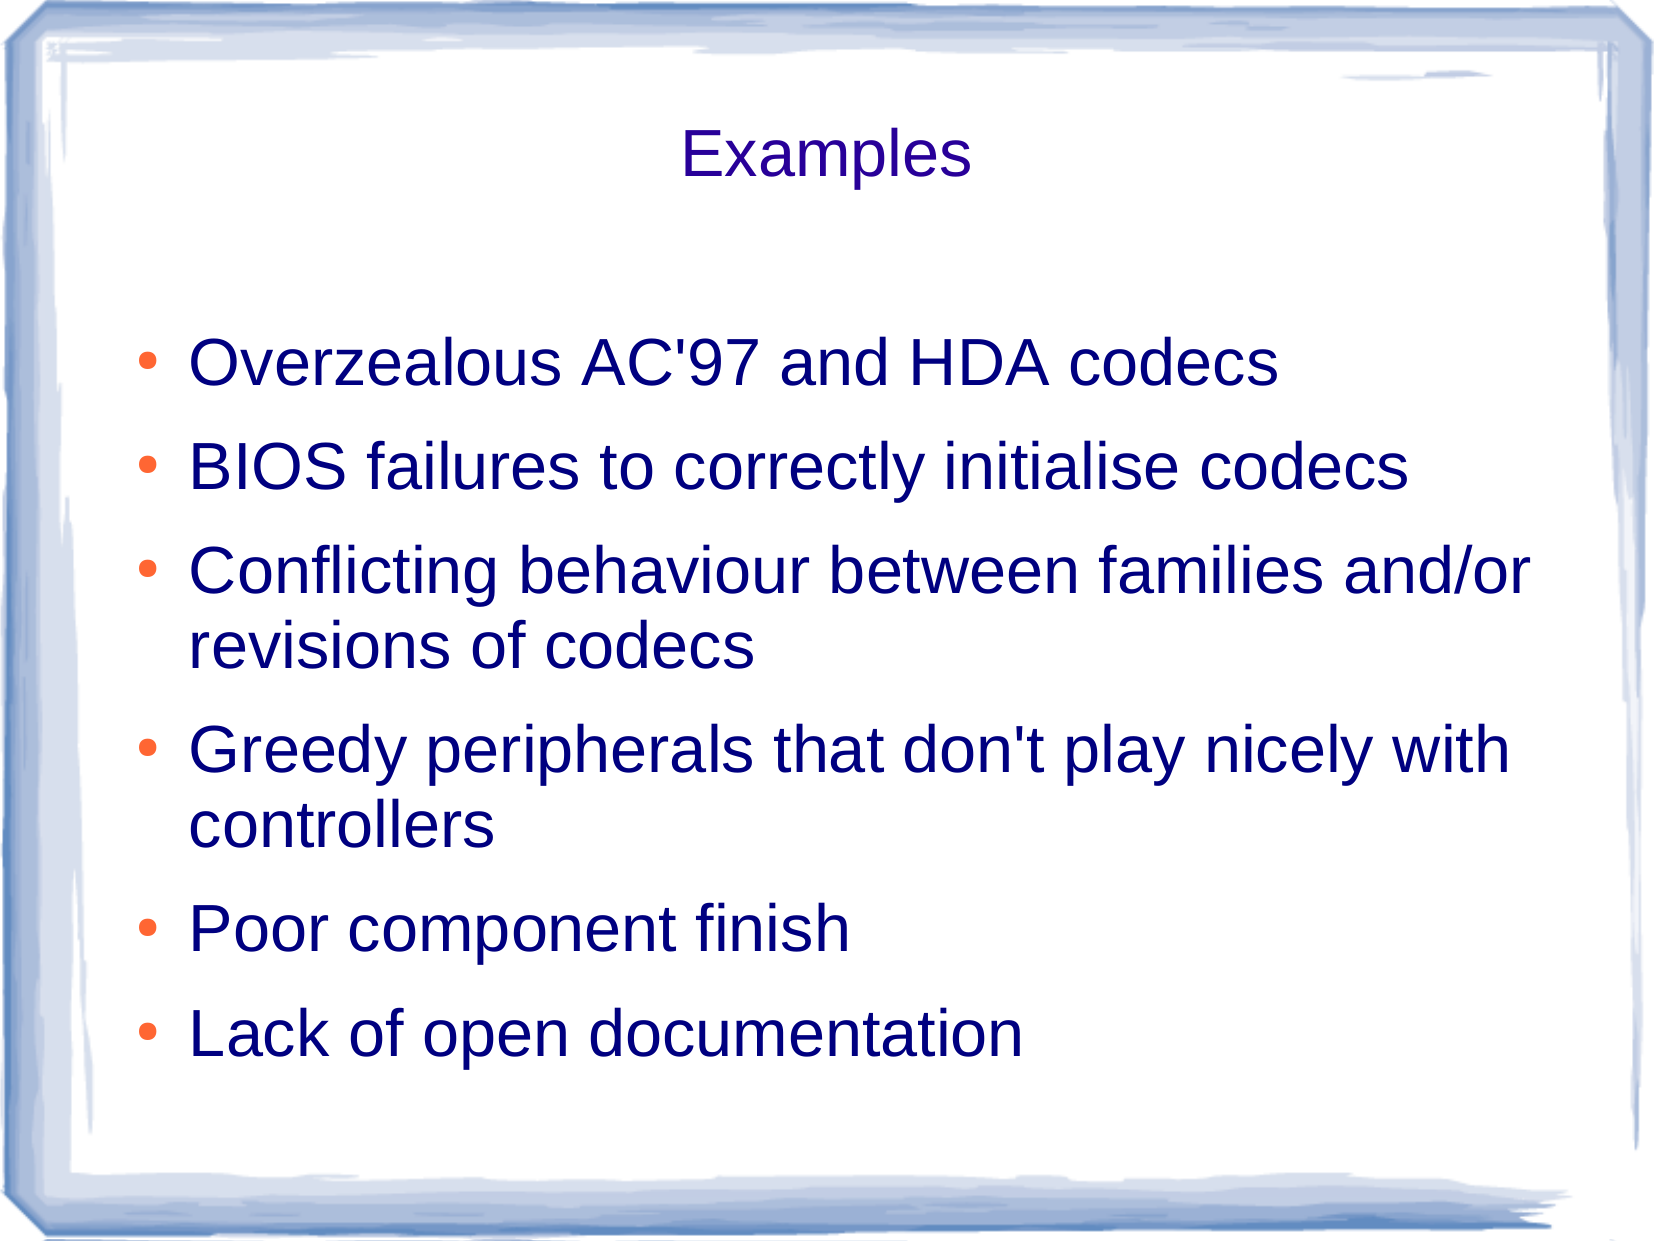

# Examples
Overzealous AC'97 and HDA codecs
BIOS failures to correctly initialise codecs
Conflicting behaviour between families and/or revisions of codecs
Greedy peripherals that don't play nicely with controllers
Poor component finish
Lack of open documentation